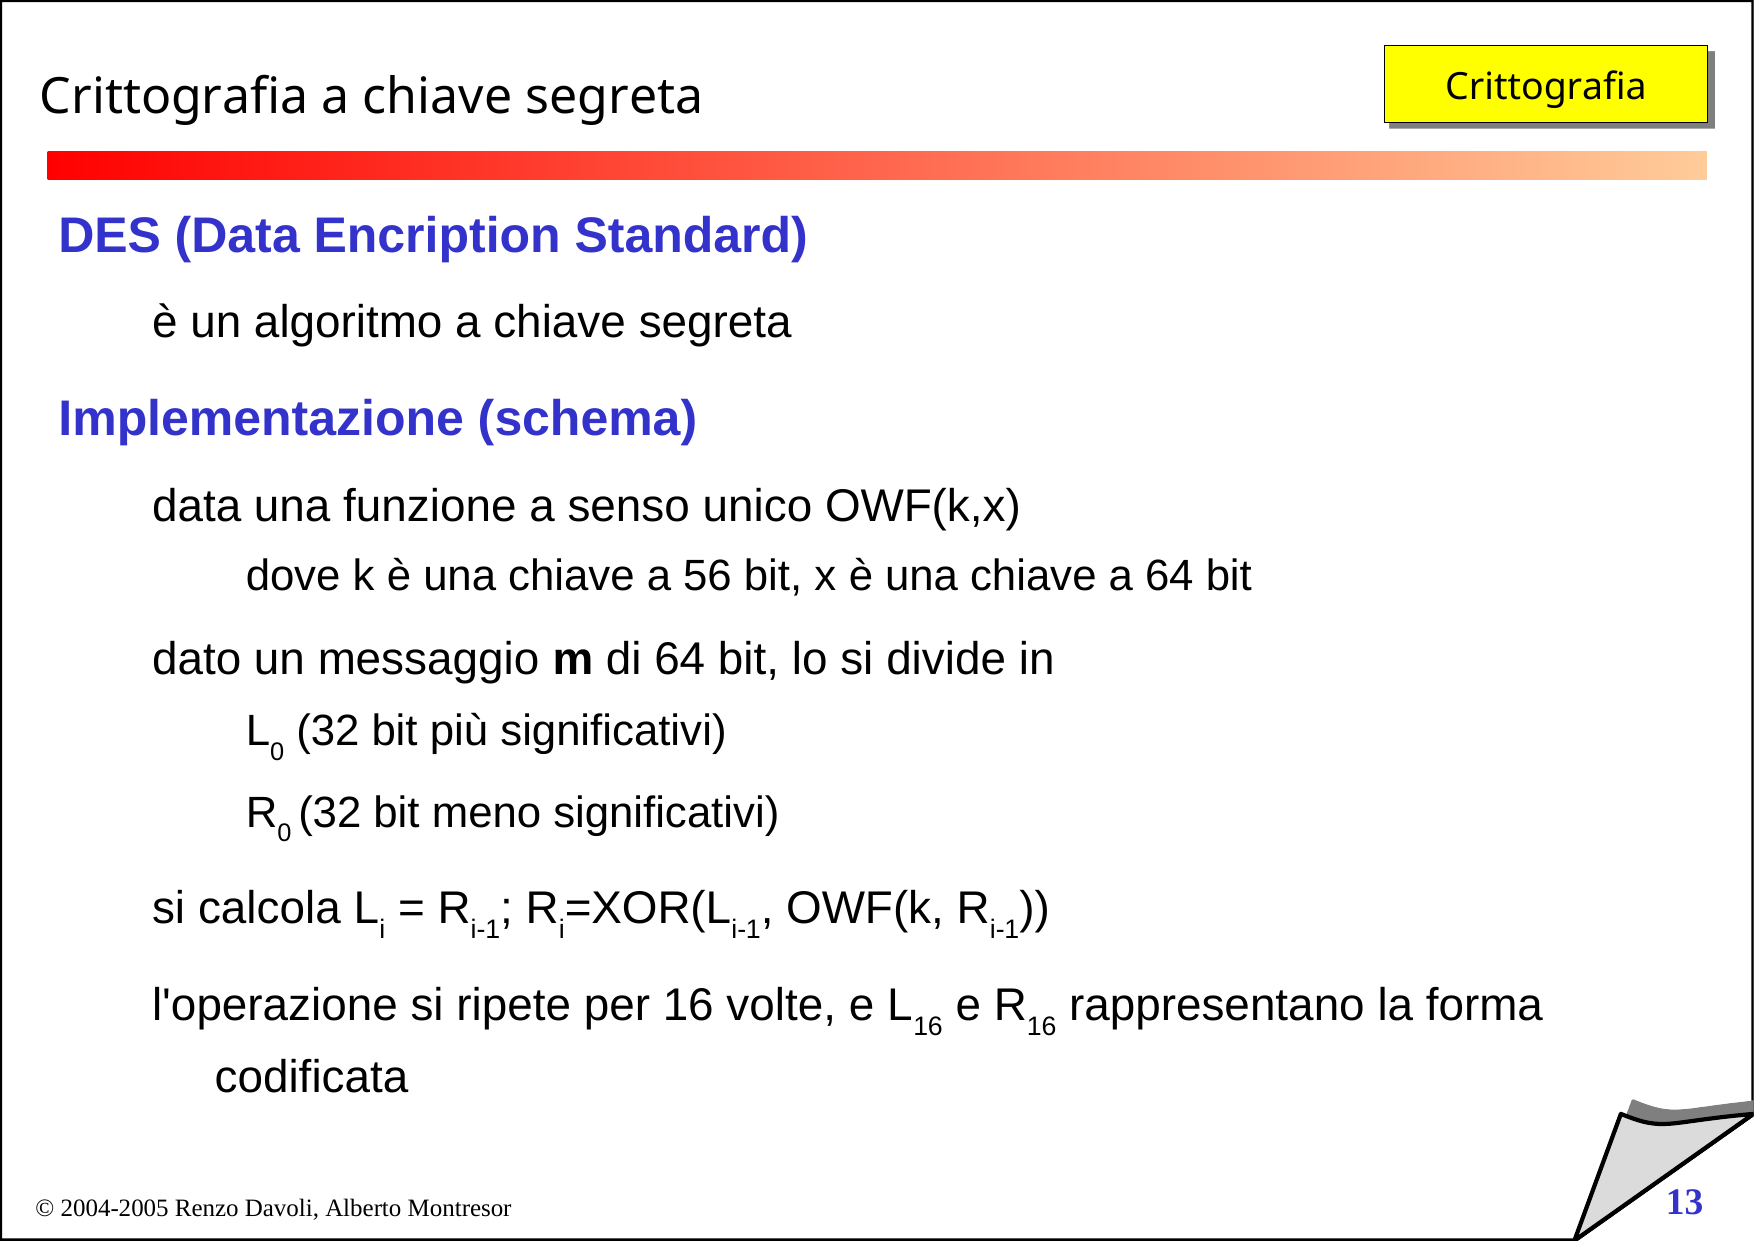

Crittografia
# Crittografia a chiave segreta
DES (Data Encription Standard)
è un algoritmo a chiave segreta
Implementazione (schema)
data una funzione a senso unico OWF(k,x)
dove k è una chiave a 56 bit, x è una chiave a 64 bit
dato un messaggio m di 64 bit, lo si divide in
L0 (32 bit più significativi)
R0 (32 bit meno significativi)
si calcola Li = Ri-1; Ri=XOR(Li-1, OWF(k, Ri-1))
l'operazione si ripete per 16 volte, e L16 e R16 rappresentano la forma codificata